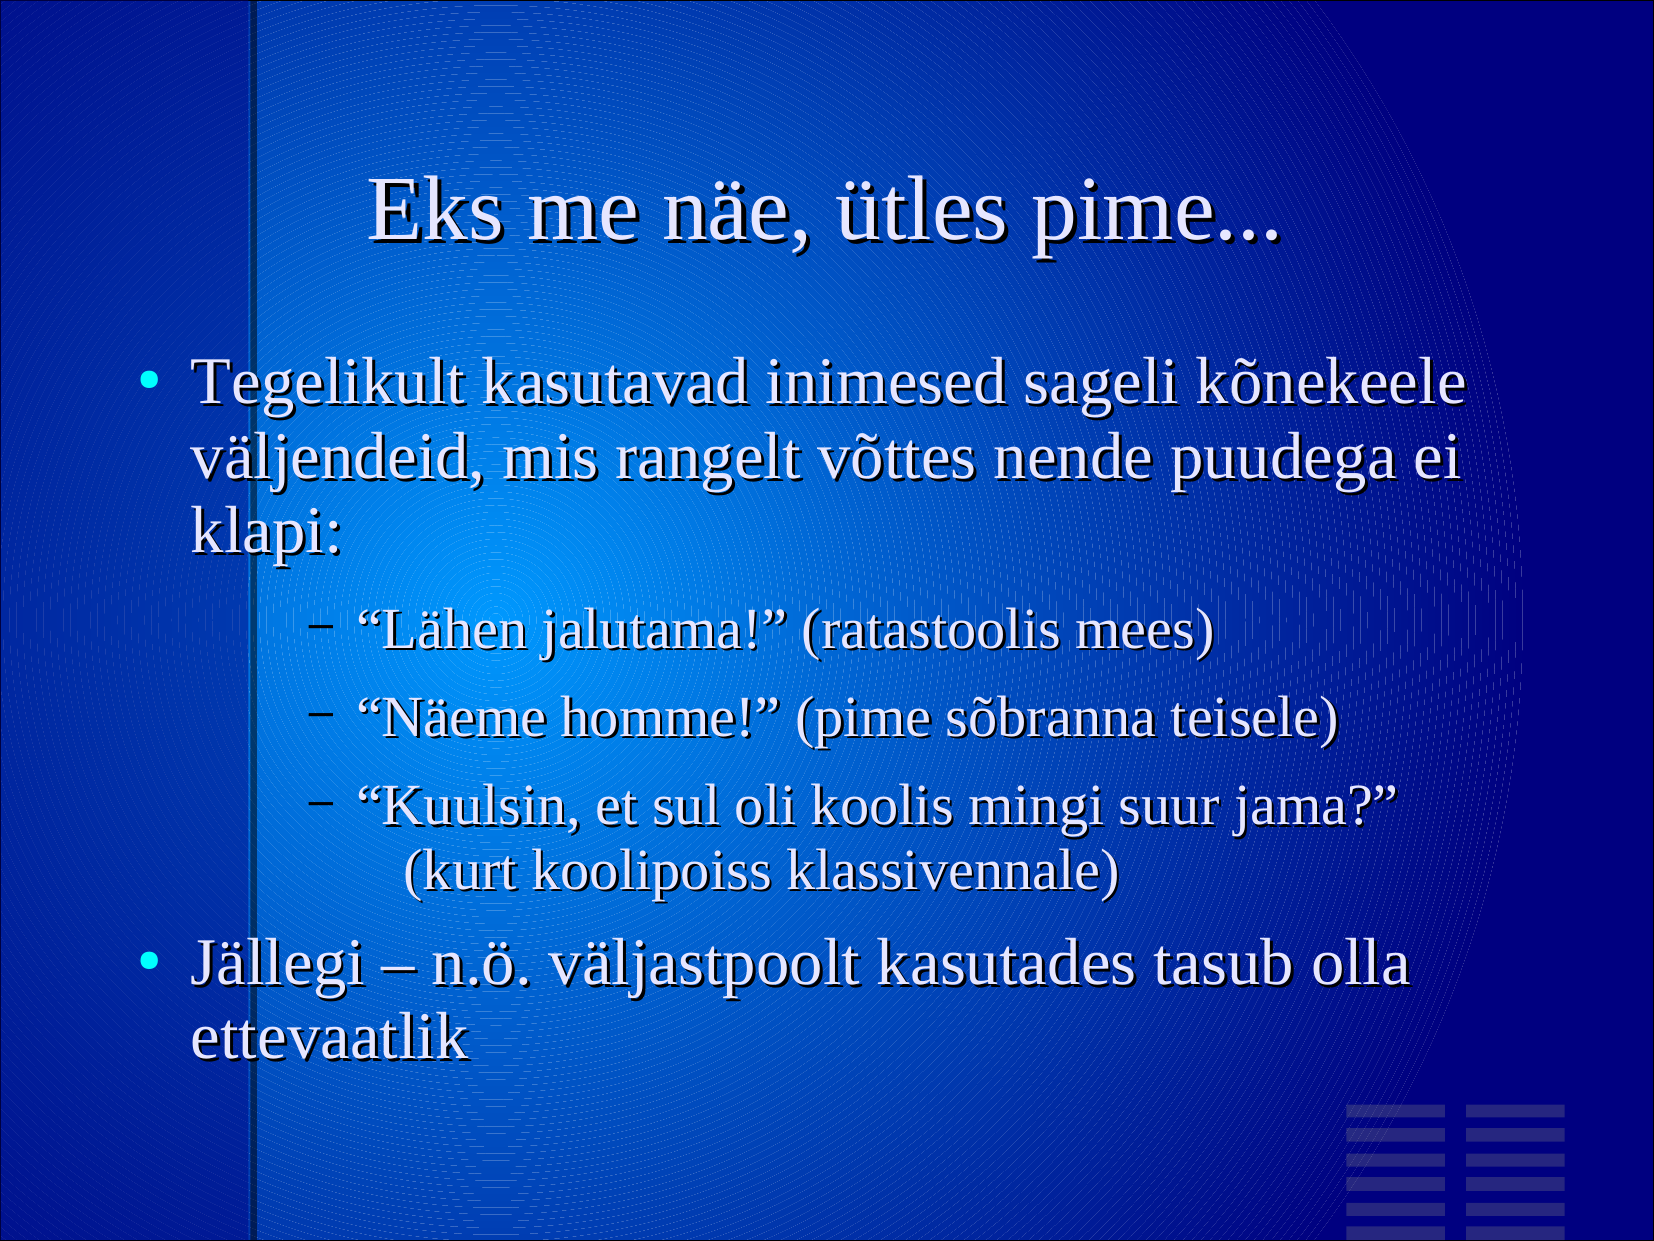

# Eks me näe, ütles pime...
Tegelikult kasutavad inimesed sageli kõnekeele väljendeid, mis rangelt võttes nende puudega ei klapi:
“Lähen jalutama!” (ratastoolis mees)
“Näeme homme!” (pime sõbranna teisele)
“Kuulsin, et sul oli koolis mingi suur jama?”
(kurt koolipoiss klassivennale)
Jällegi – n.ö. väljastpoolt kasutades tasub olla ettevaatlik